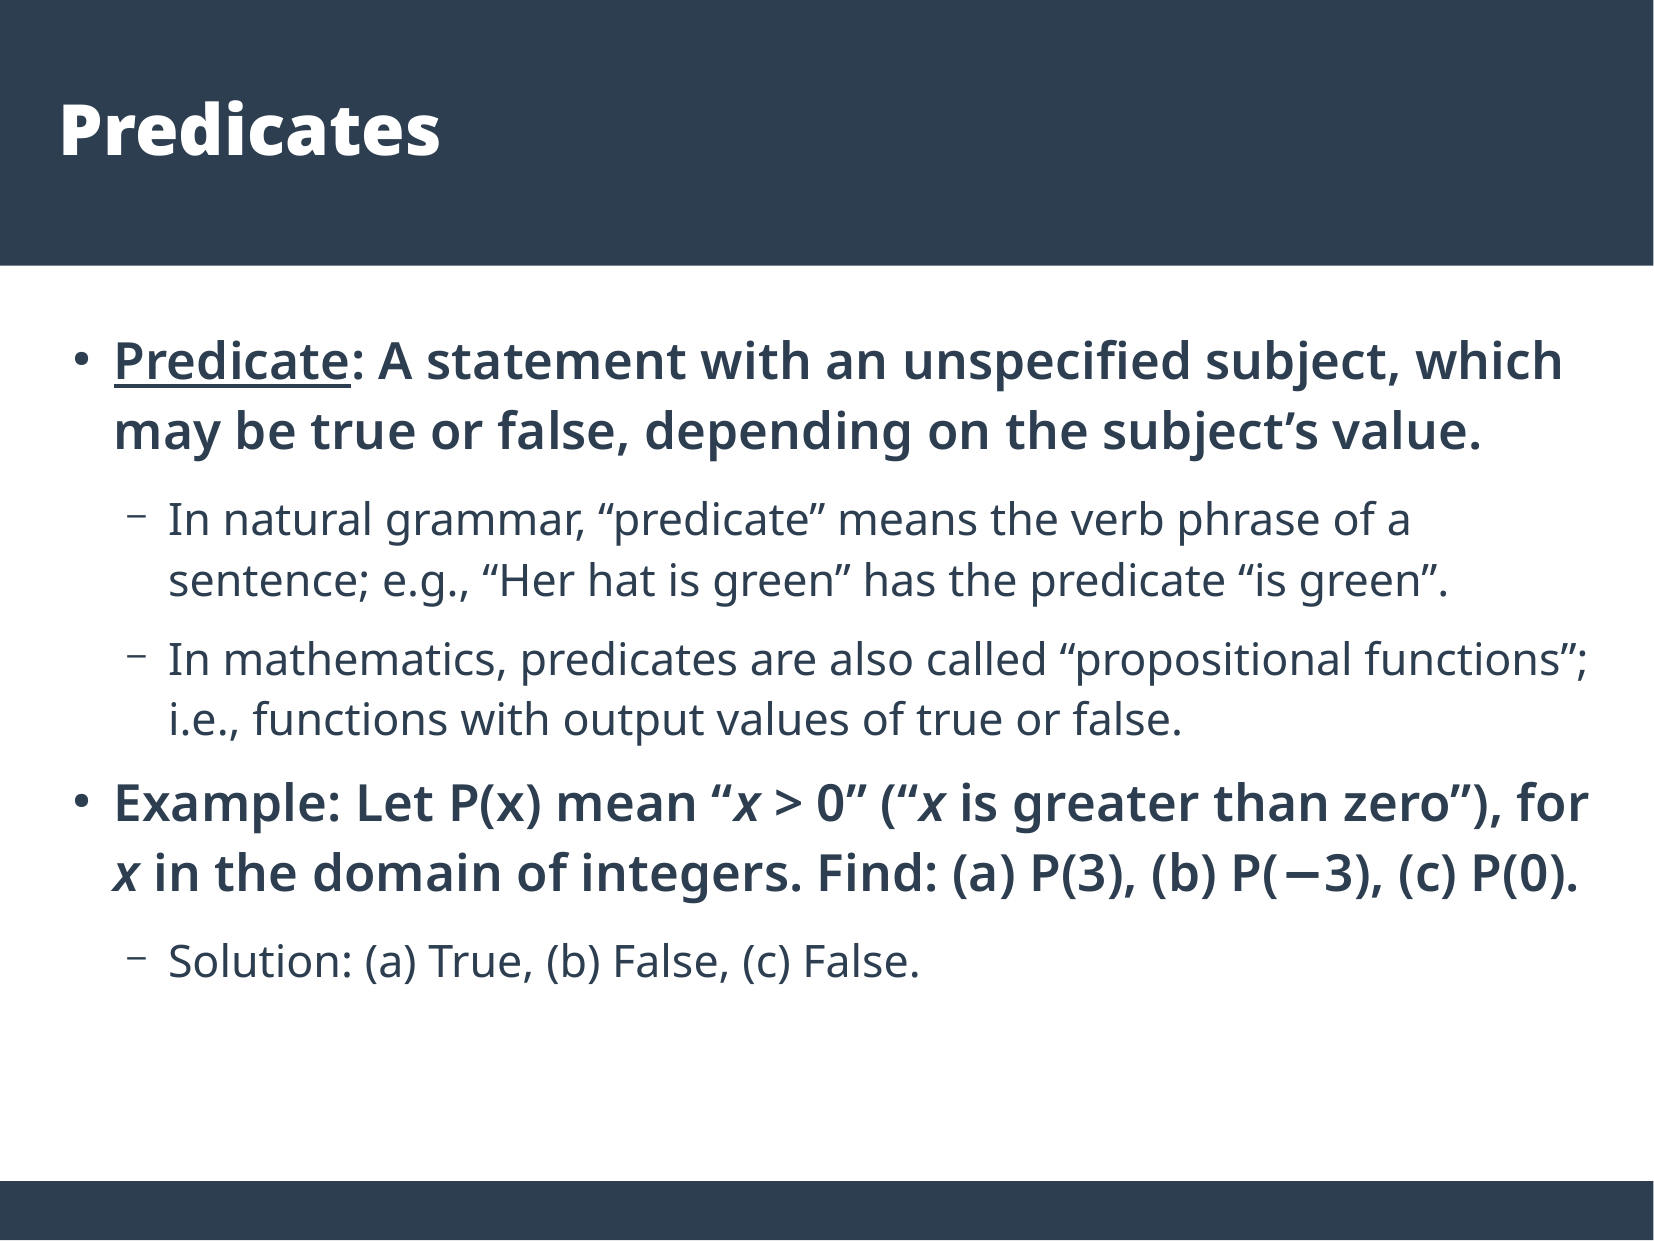

# Predicates
Predicate: A statement with an unspecified subject, which may be true or false, depending on the subject’s value.
In natural grammar, “predicate” means the verb phrase of a sentence; e.g., “Her hat is green” has the predicate “is green”.
In mathematics, predicates are also called “propositional functions”; i.e., functions with output values of true or false.
Example: Let P(x) mean “x > 0” (“x is greater than zero”), for x in the domain of integers. Find: (a) P(3), (b) P(−3), (c) P(0).
Solution: (a) True, (b) False, (c) False.